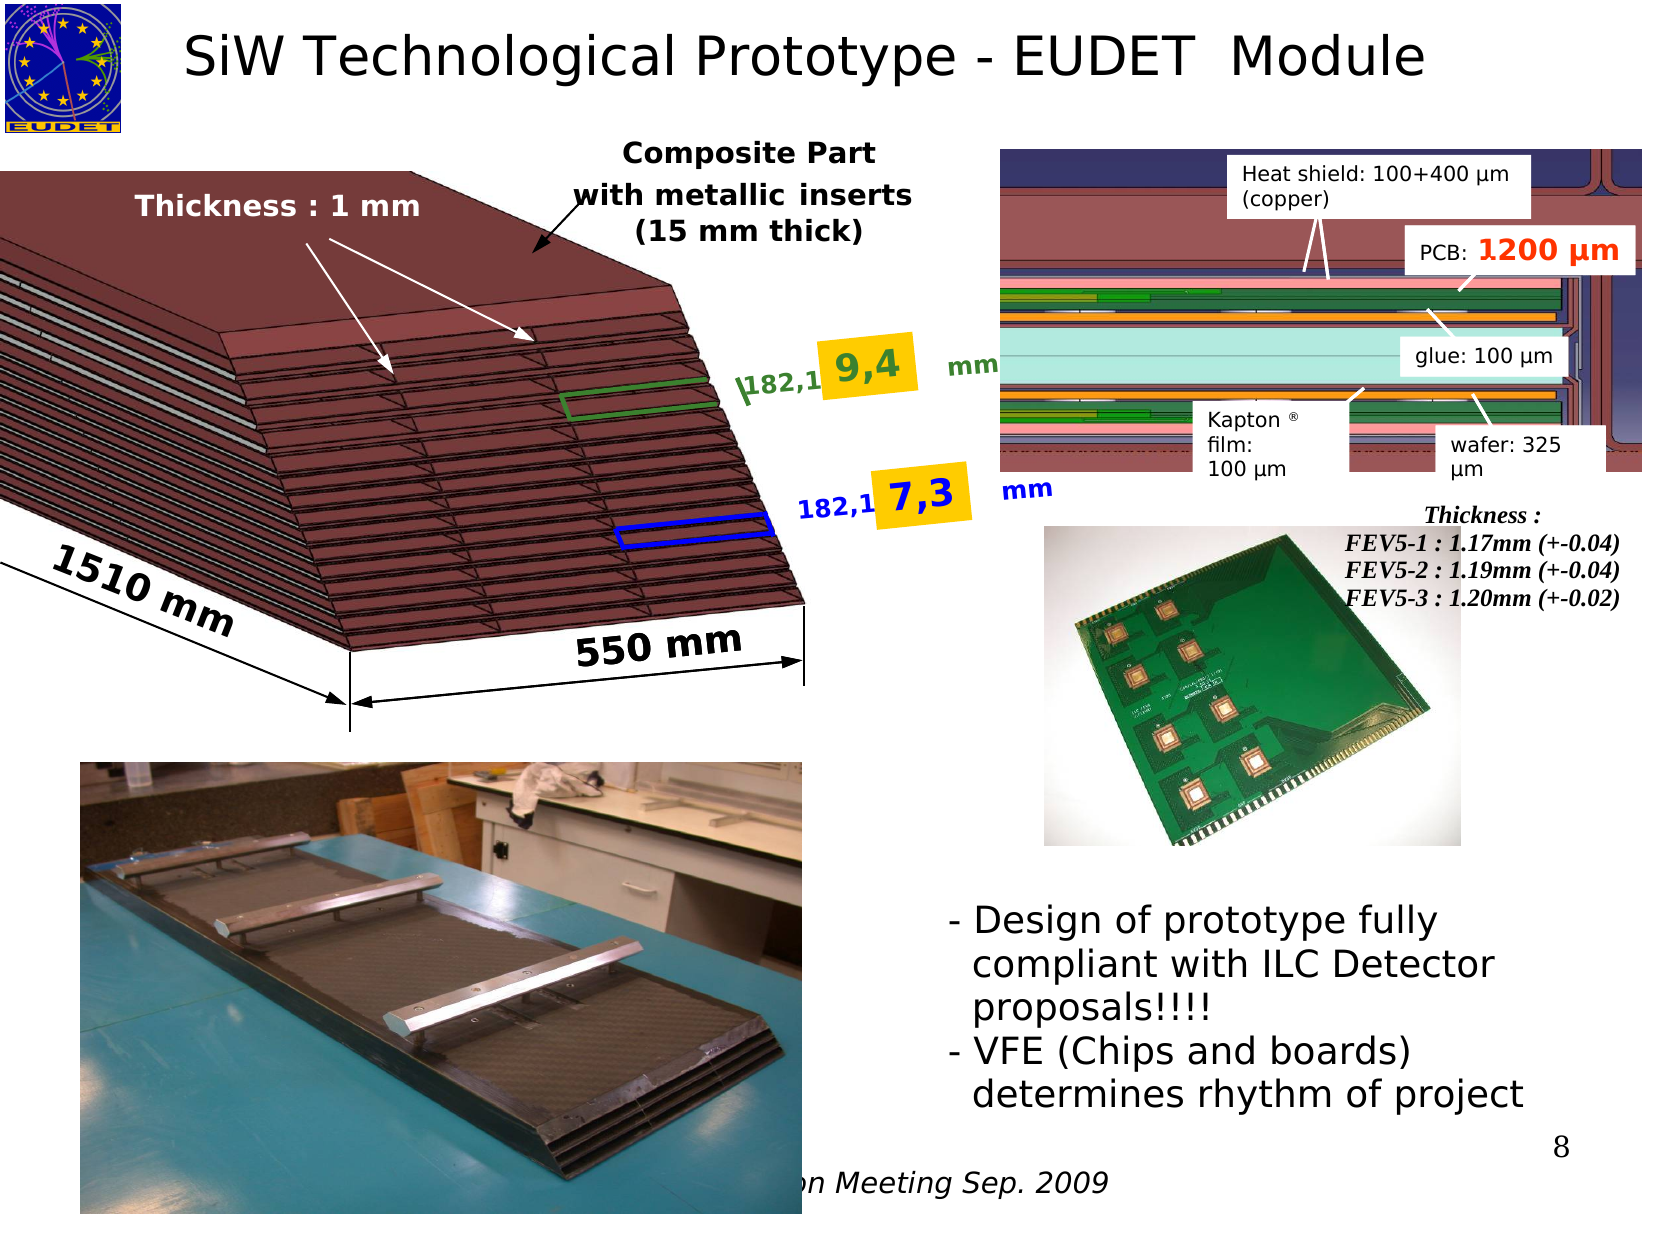

# SiW Technological Prototype - EUDET Module
Composite Part
with metallic inserts
(15 mm thick)
Heat shield: 100+400 µm
(copper)
Thickness : 1 mm
PCB: 1200 µm
PCB: 1200 µm
FEV5
9,4
glue: 100 µm
glue: 100 µm
182,1 × mm
Kapton ® film:
100 µm
wafer: 325 µm
wafer: 325 µm
7,3
182,1 × mm
Thickness :
FEV5-1 : 1.17mm (+-0.04)
FEV5-2 : 1.19mm (+-0.04)
FEV5-3 : 1.20mm (+-0.02)
1510 mm
550 mm
550 mm
- Design of prototype fully
 compliant with ILC Detector
 proposals!!!!
- VFE (Chips and boards)
 determines rhythm of project
8